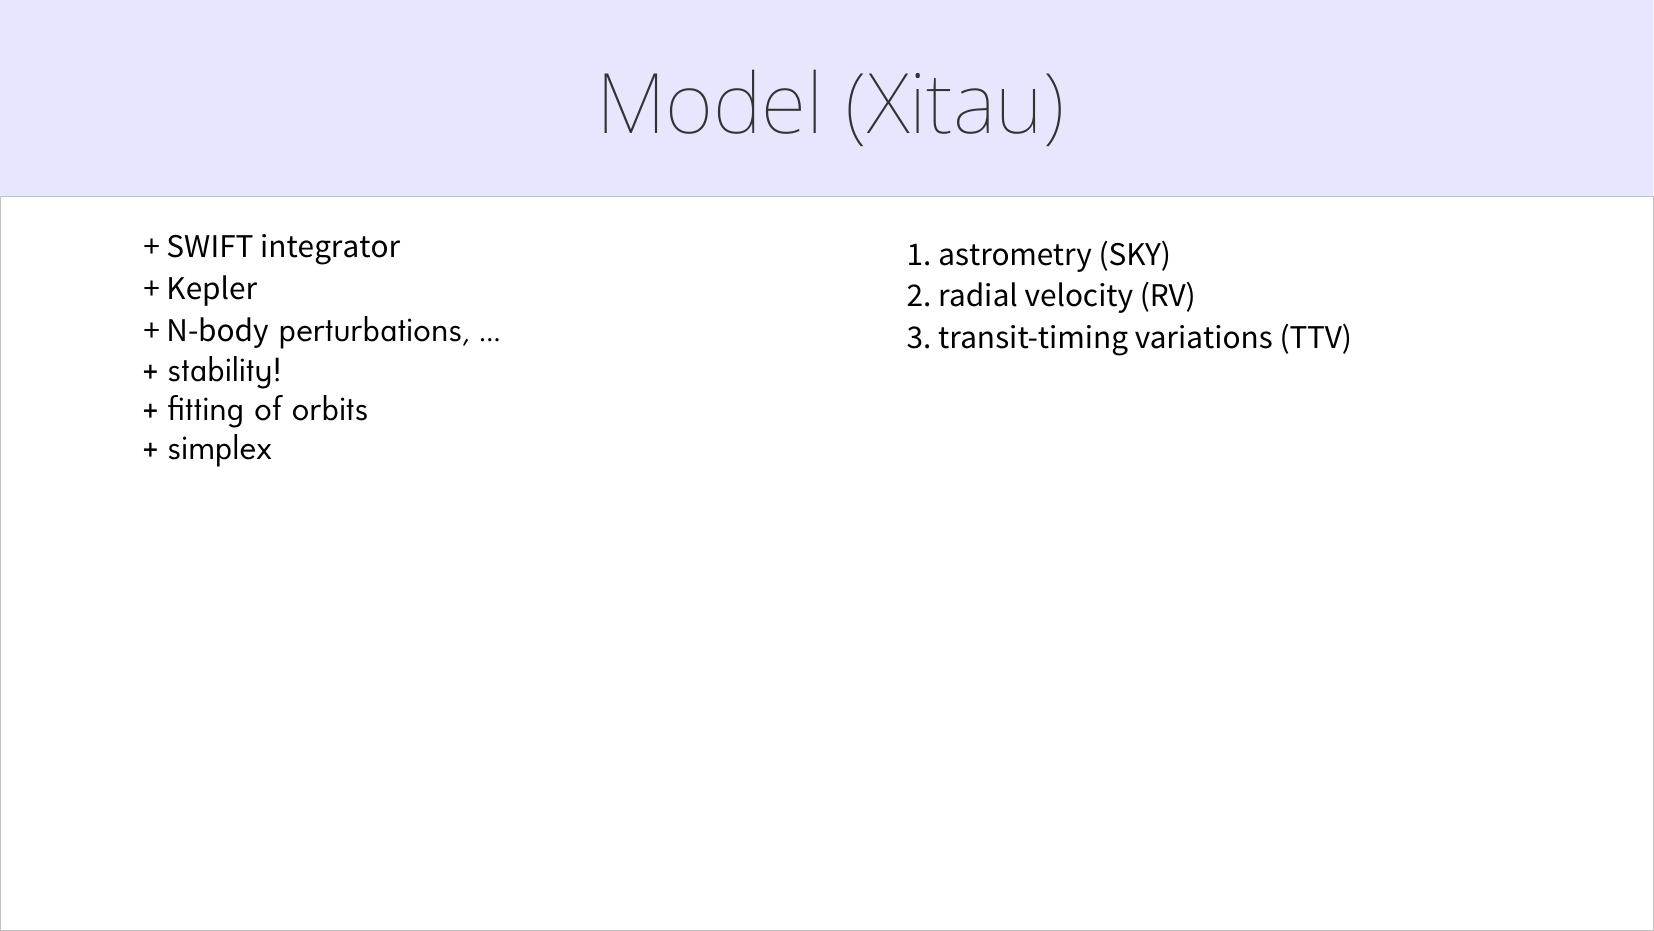

# Model (Xitau)
+ SWIFT integrator
+ Kepler
+ N-body perturbations, ...
+ stability!
+ fitting of orbits
+ simplex
1. astrometry (SKY)
2. radial velocity (RV)
3. transit-timing variations (TTV)